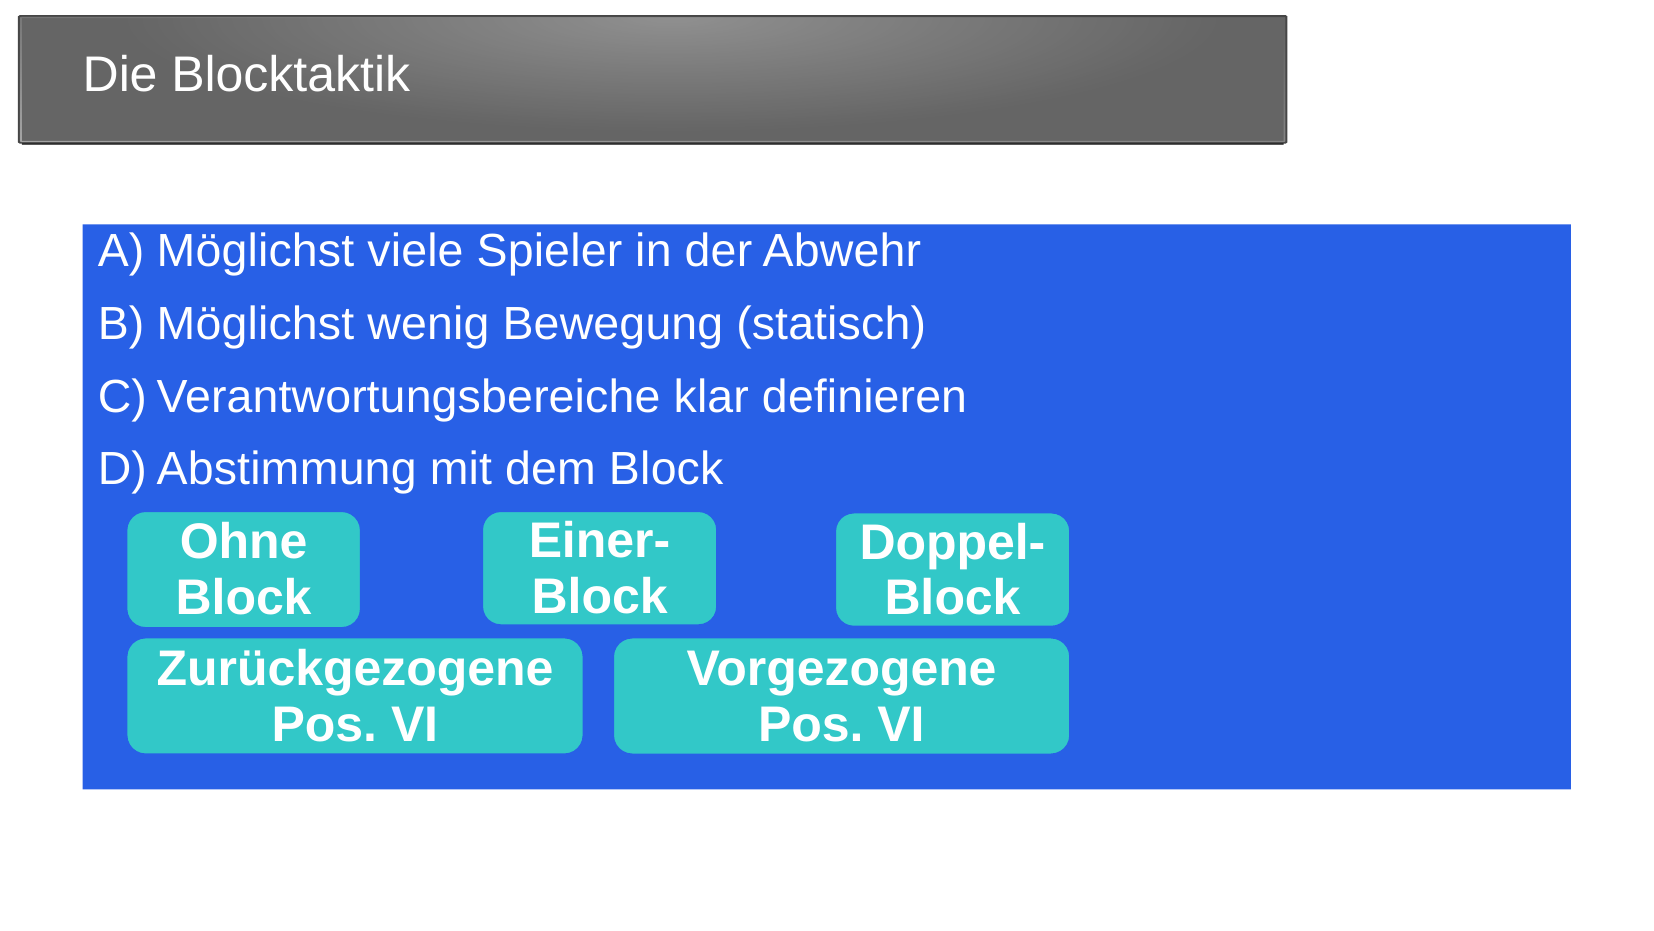

# Die Blocktaktik
 Möglichst viele Spieler in der Abwehr
 Möglichst wenig Bewegung (statisch)
 Verantwortungsbereiche klar definieren
 Abstimmung mit dem Block
D
Ohne
Block
Einer-
Block
Doppel-
Block
Zurückgezogene
Pos. VI
Vorgezogene
Pos. VI